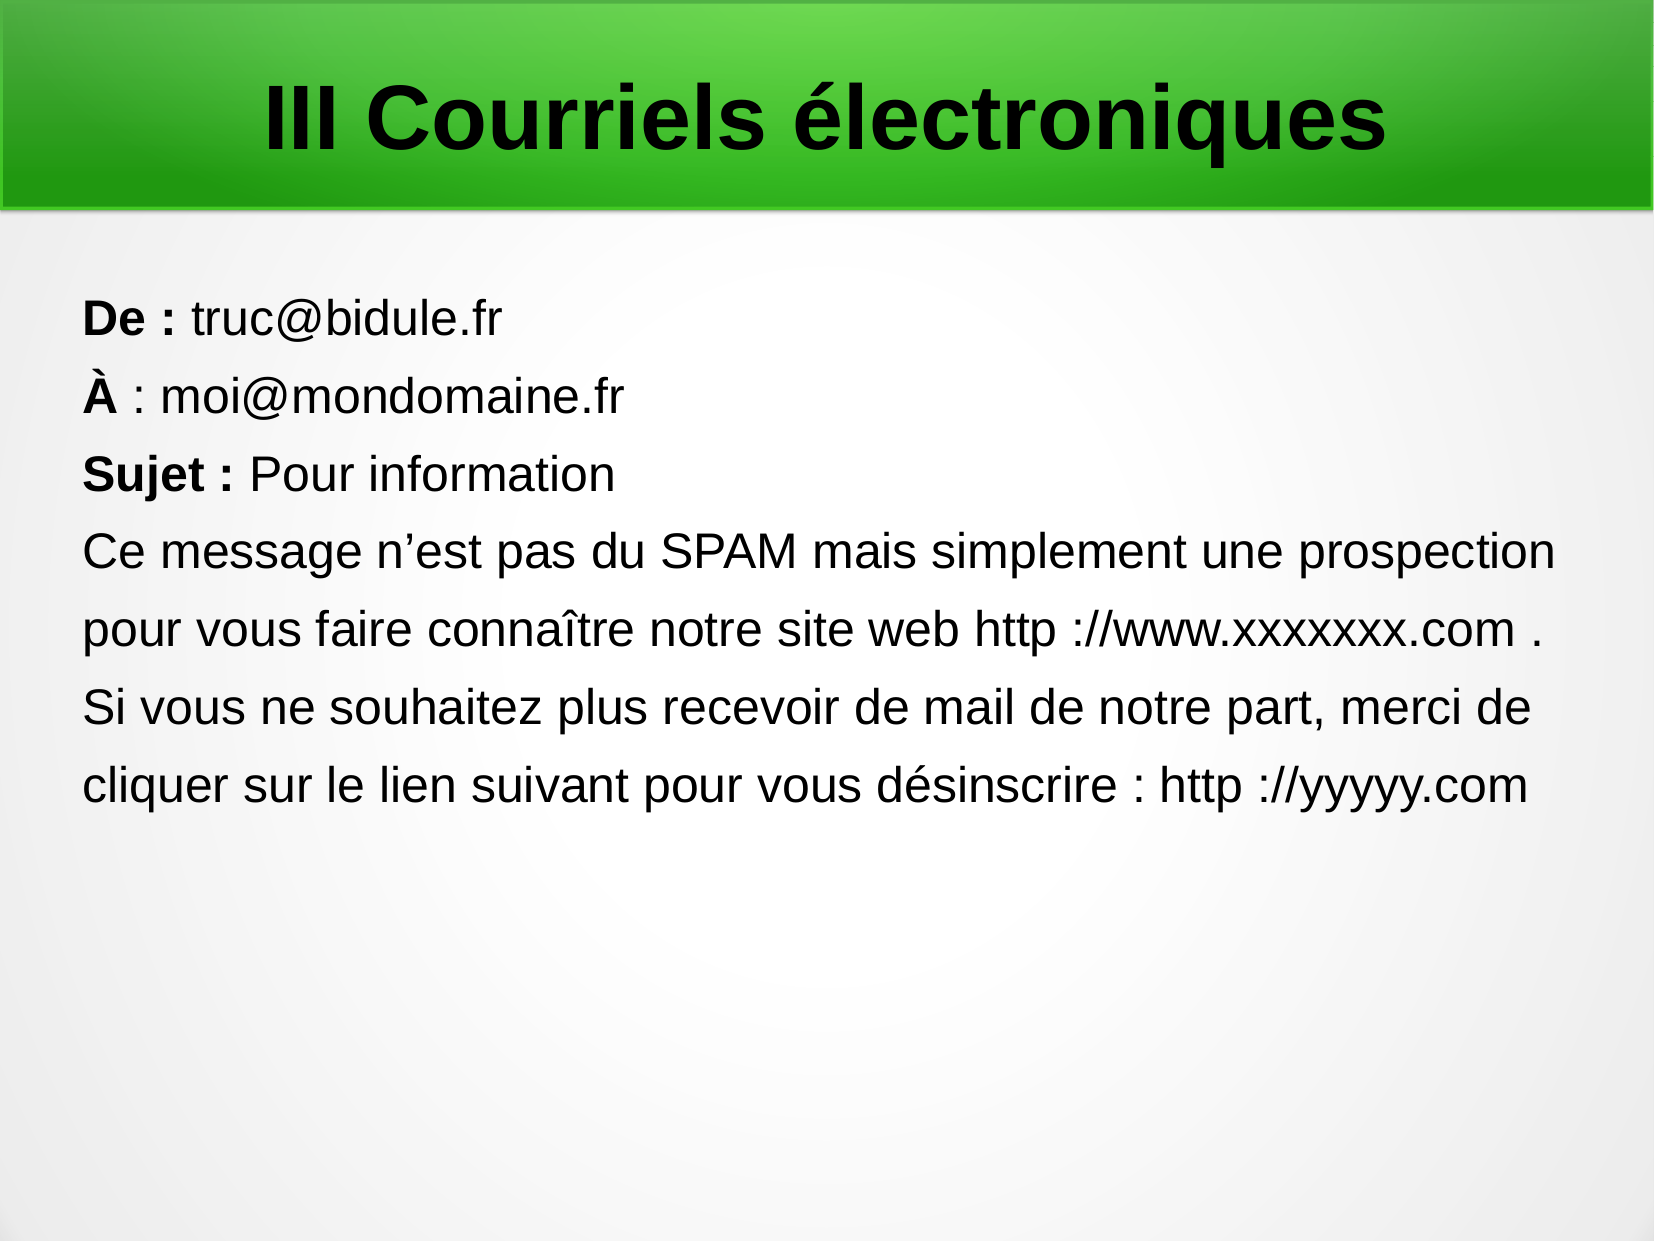

# III Courriels électroniques
De : truc@bidule.fr
À : moi@mondomaine.fr
Sujet : Pour information
Ce message n’est pas du SPAM mais simplement une prospection
pour vous faire connaître notre site web http ://www.xxxxxxx.com .
Si vous ne souhaitez plus recevoir de mail de notre part, merci de
cliquer sur le lien suivant pour vous désinscrire : http ://yyyyy.com